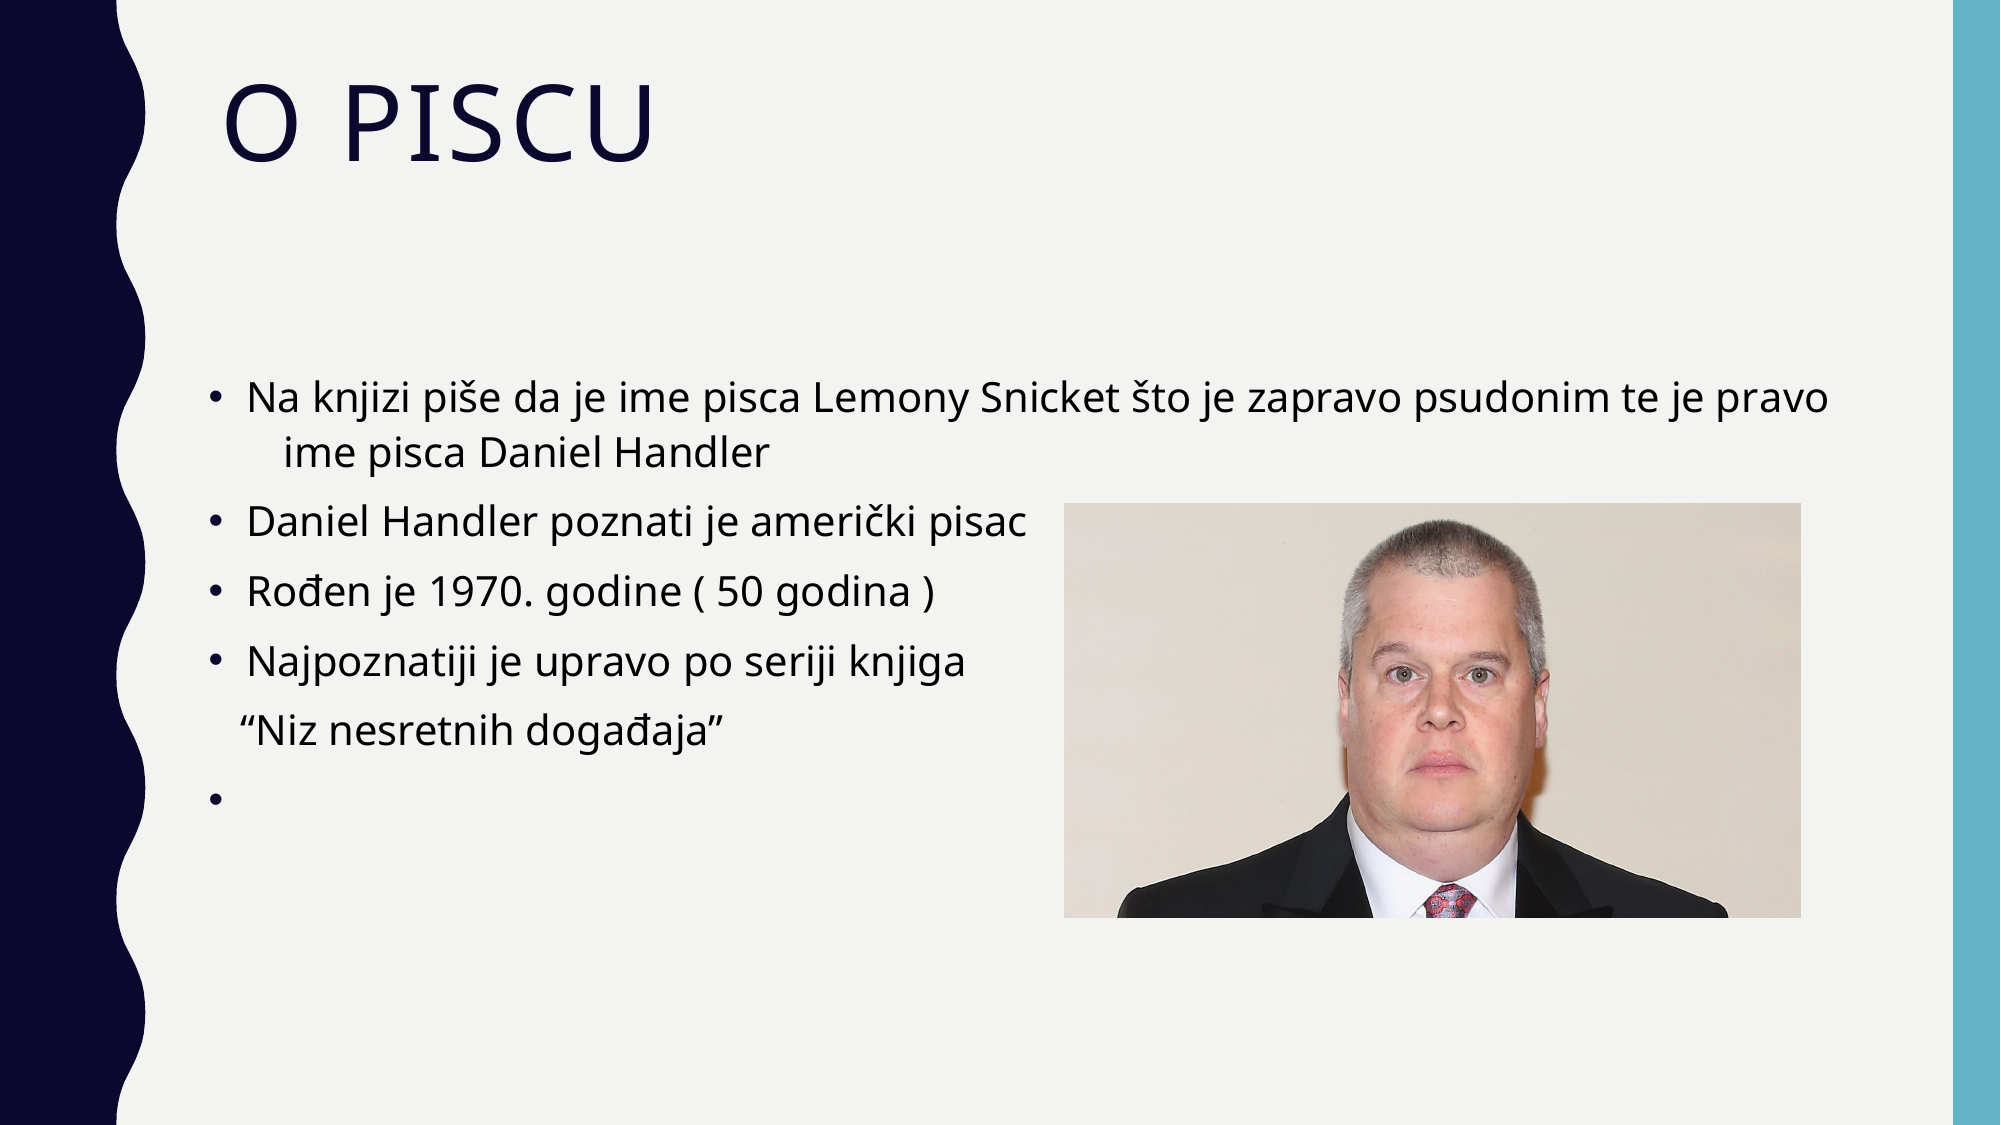

# O piscu
Na knjizi piše da je ime pisca Lemony Snicket što je zapravo psudonim te je pravo ime pisca Daniel Handler
Daniel Handler poznati je američki pisac
Rođen je 1970. godine ( 50 godina )
Najpoznatiji je upravo po seriji knjiga
 “Niz nesretnih događaja”